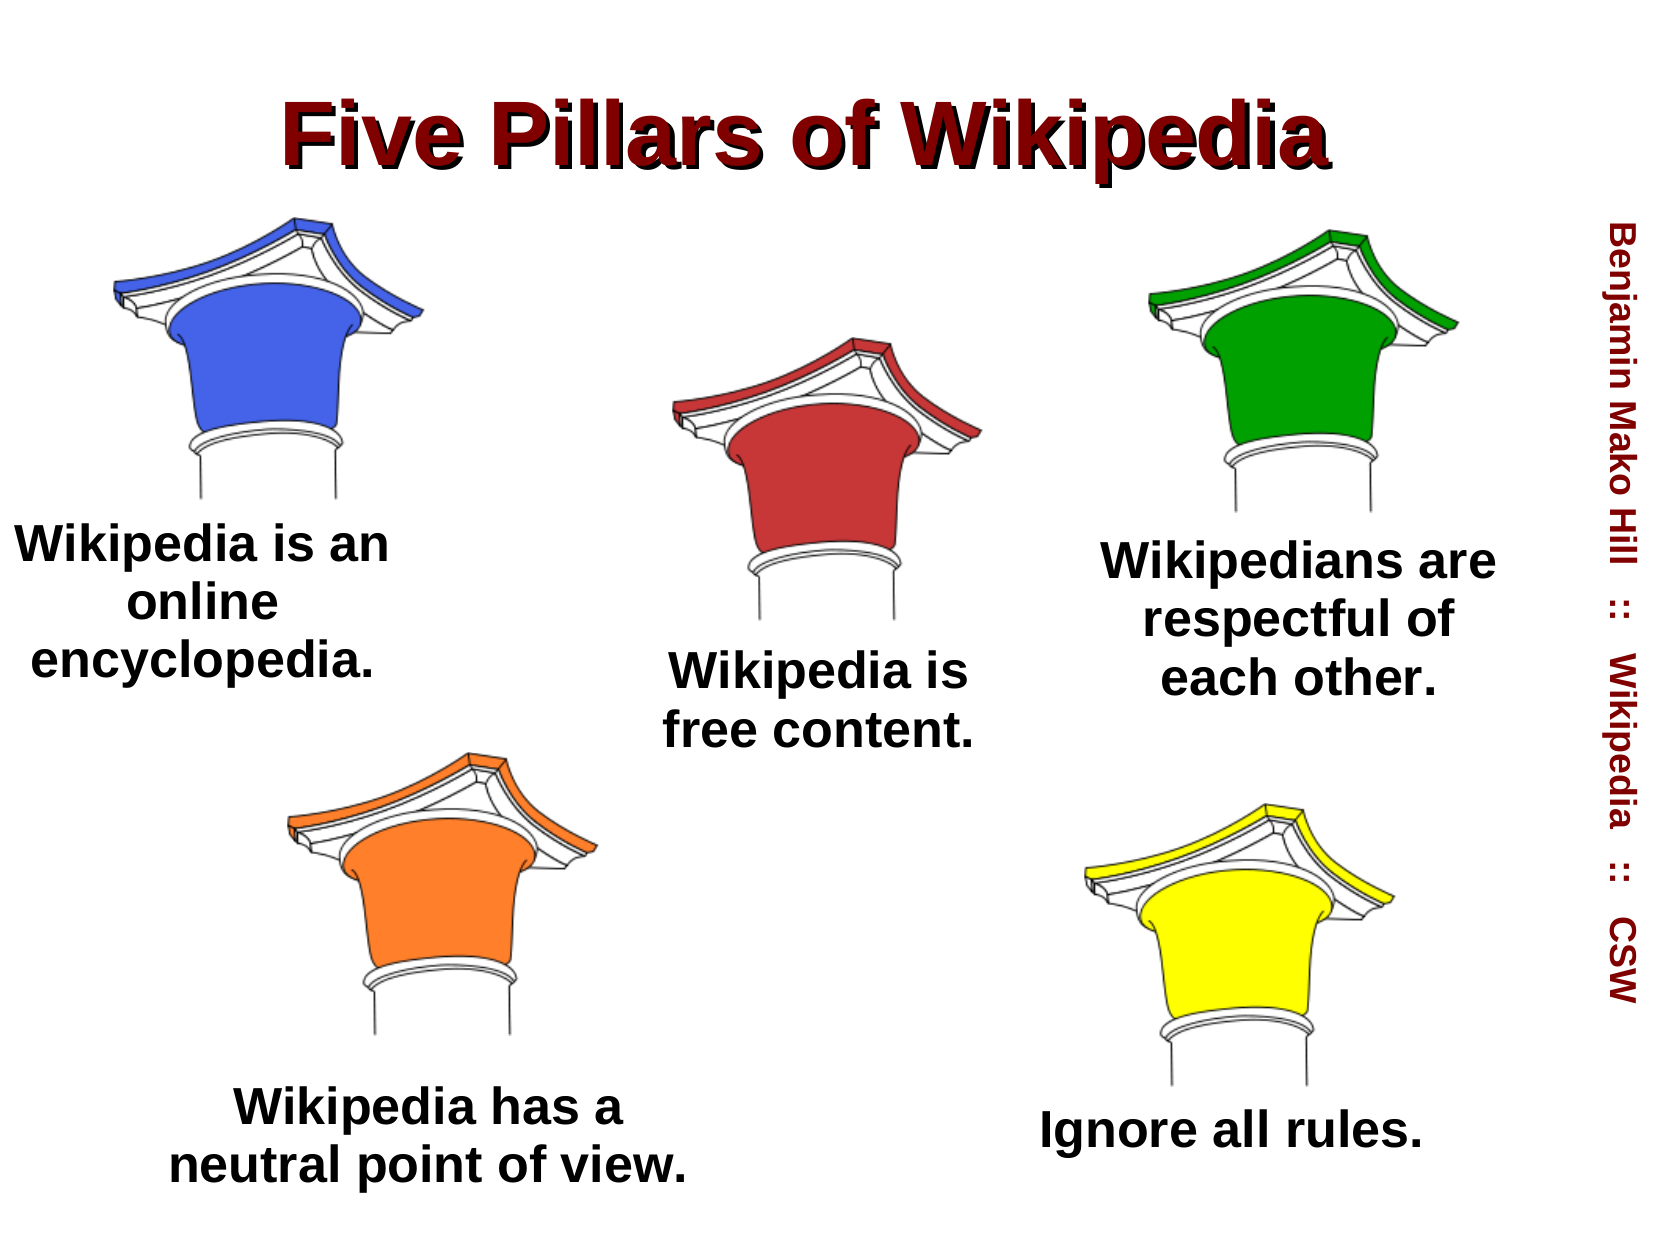

# Five Pillars of Wikipedia
Wikipedia is an
online encyclopedia.
Wikipedians are
respectful of
each other.
Wikipedia is
free content.
Wikipedia has a
neutral point of view.
Ignore all rules.